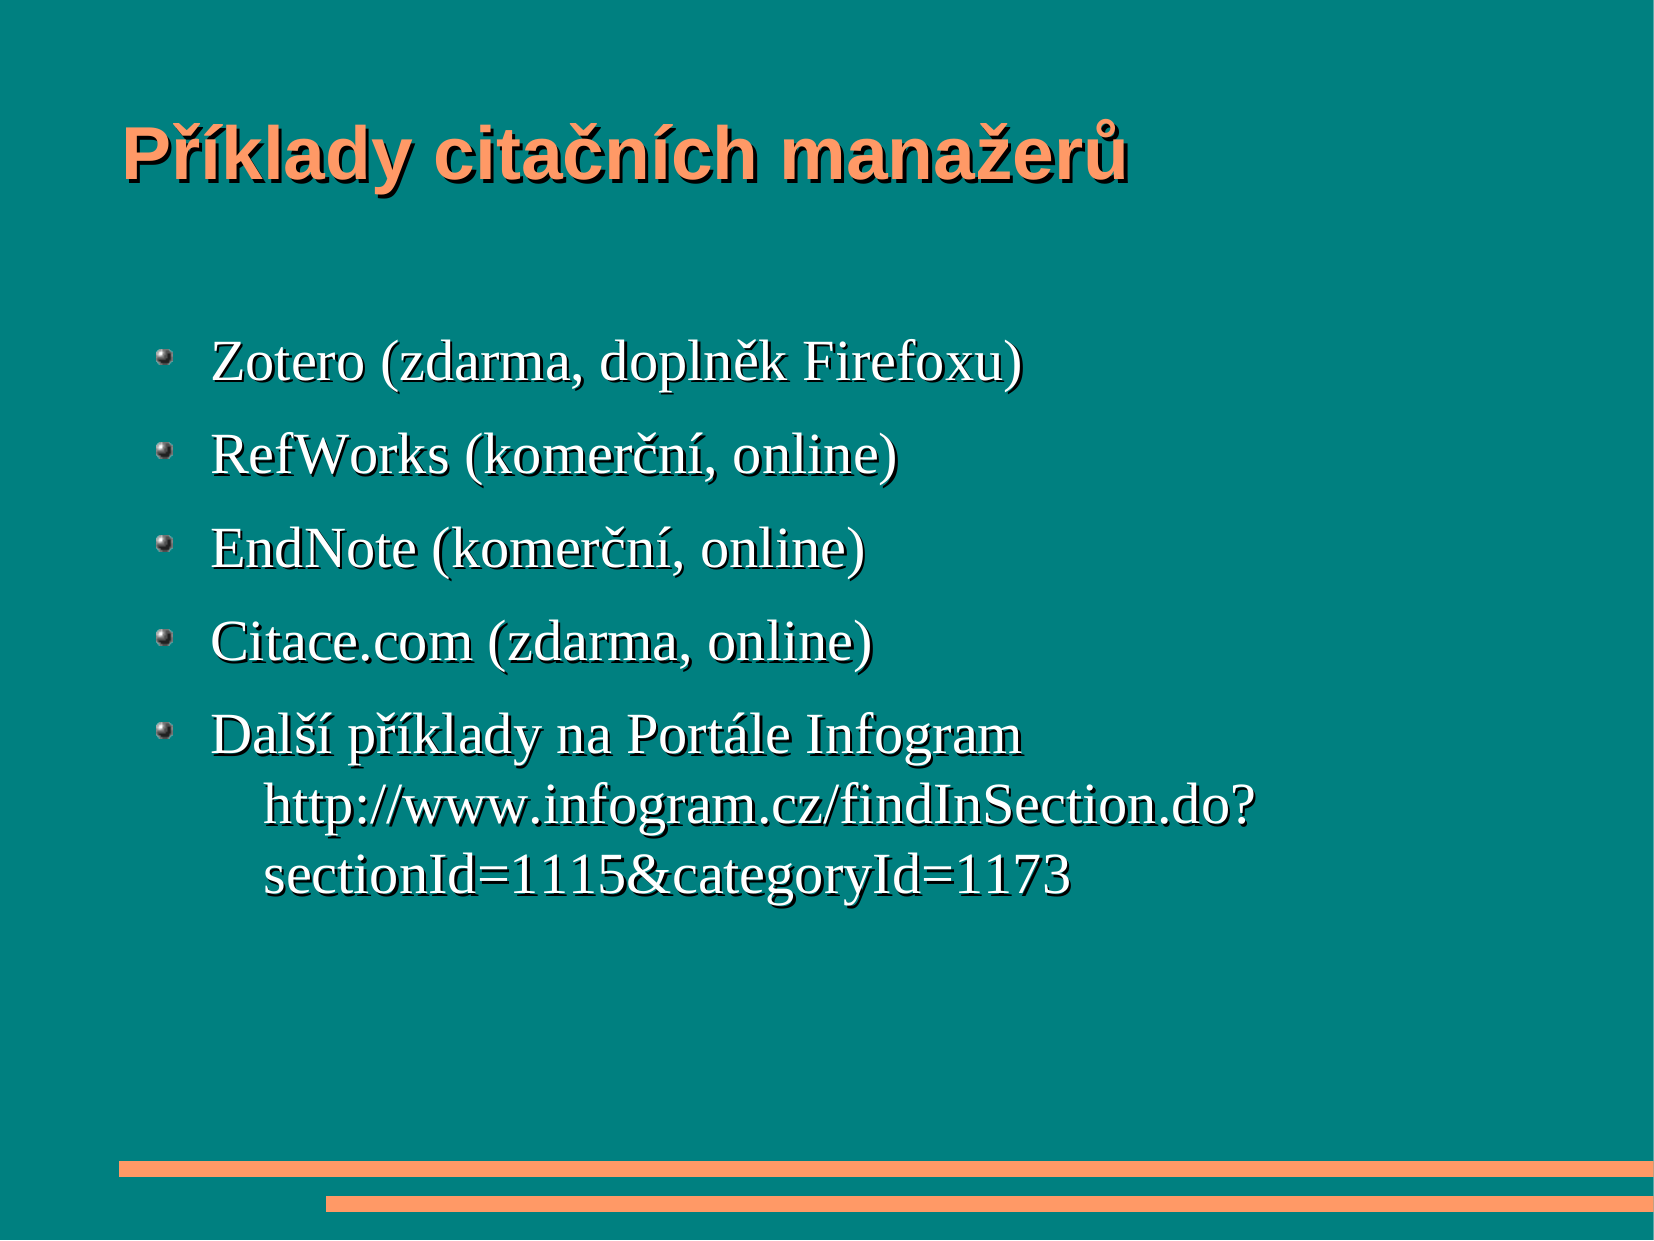

# Příklady citačních manažerů
Zotero (zdarma, doplněk Firefoxu)
RefWorks (komerční, online)
EndNote (komerční, online)
Citace.com (zdarma, online)
Další příklady na Portále Infogram http://www.infogram.cz/findInSection.do?sectionId=1115&categoryId=1173